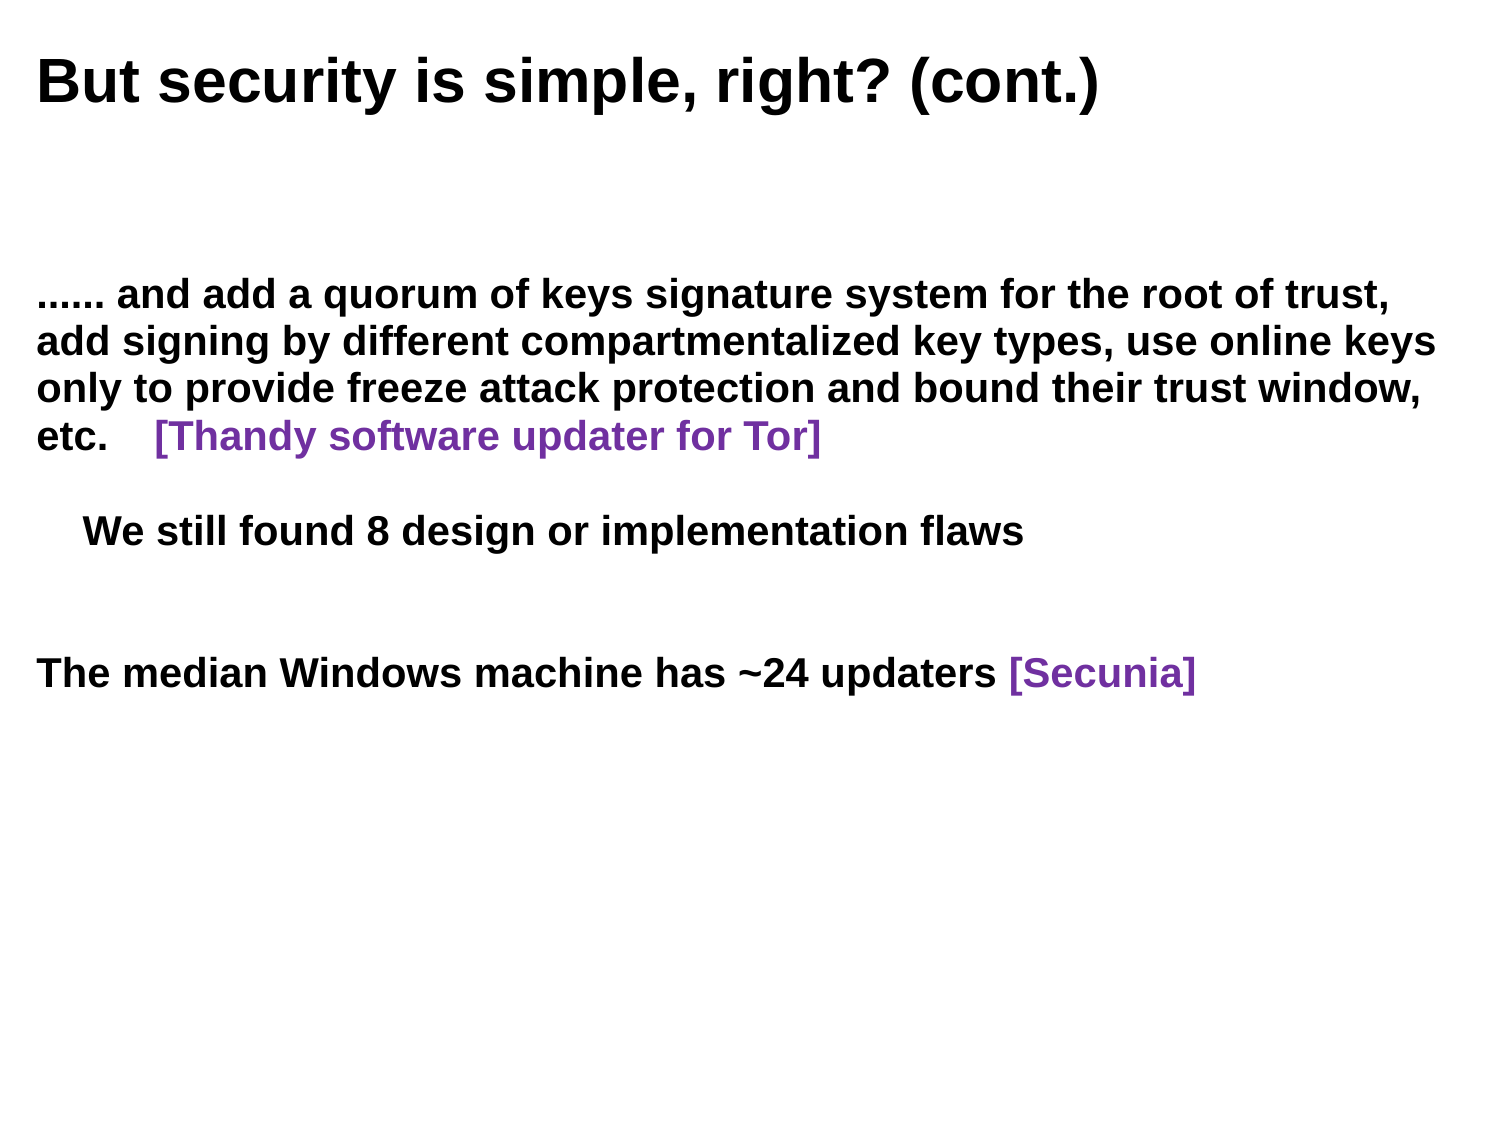

# But security is simple, right? (cont.)
...... and add a quorum of keys signature system for the root of trust, add signing by different compartmentalized key types, use online keys only to provide freeze attack protection and bound their trust window, etc.    [Thandy software updater for Tor]
    We still found 8 design or implementation flaws
The median Windows machine has ~24 updaters [Secunia]